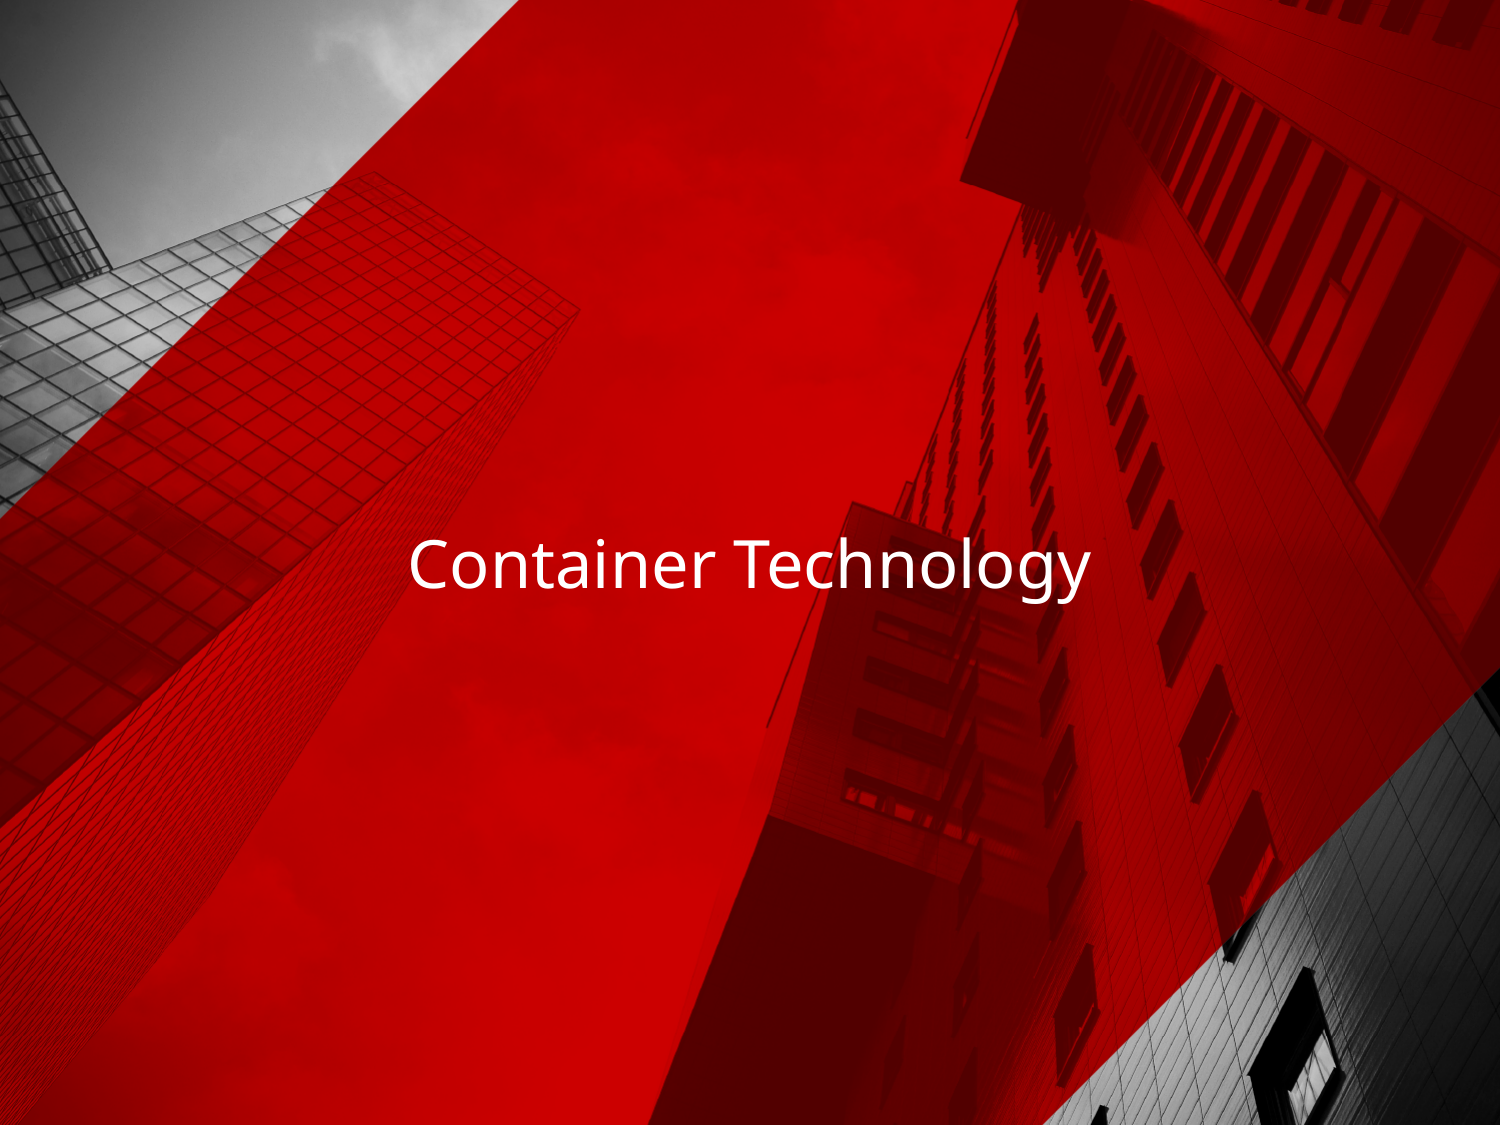

# Container Technology
INSERT DESIGNATOR, IF NEEDED
2